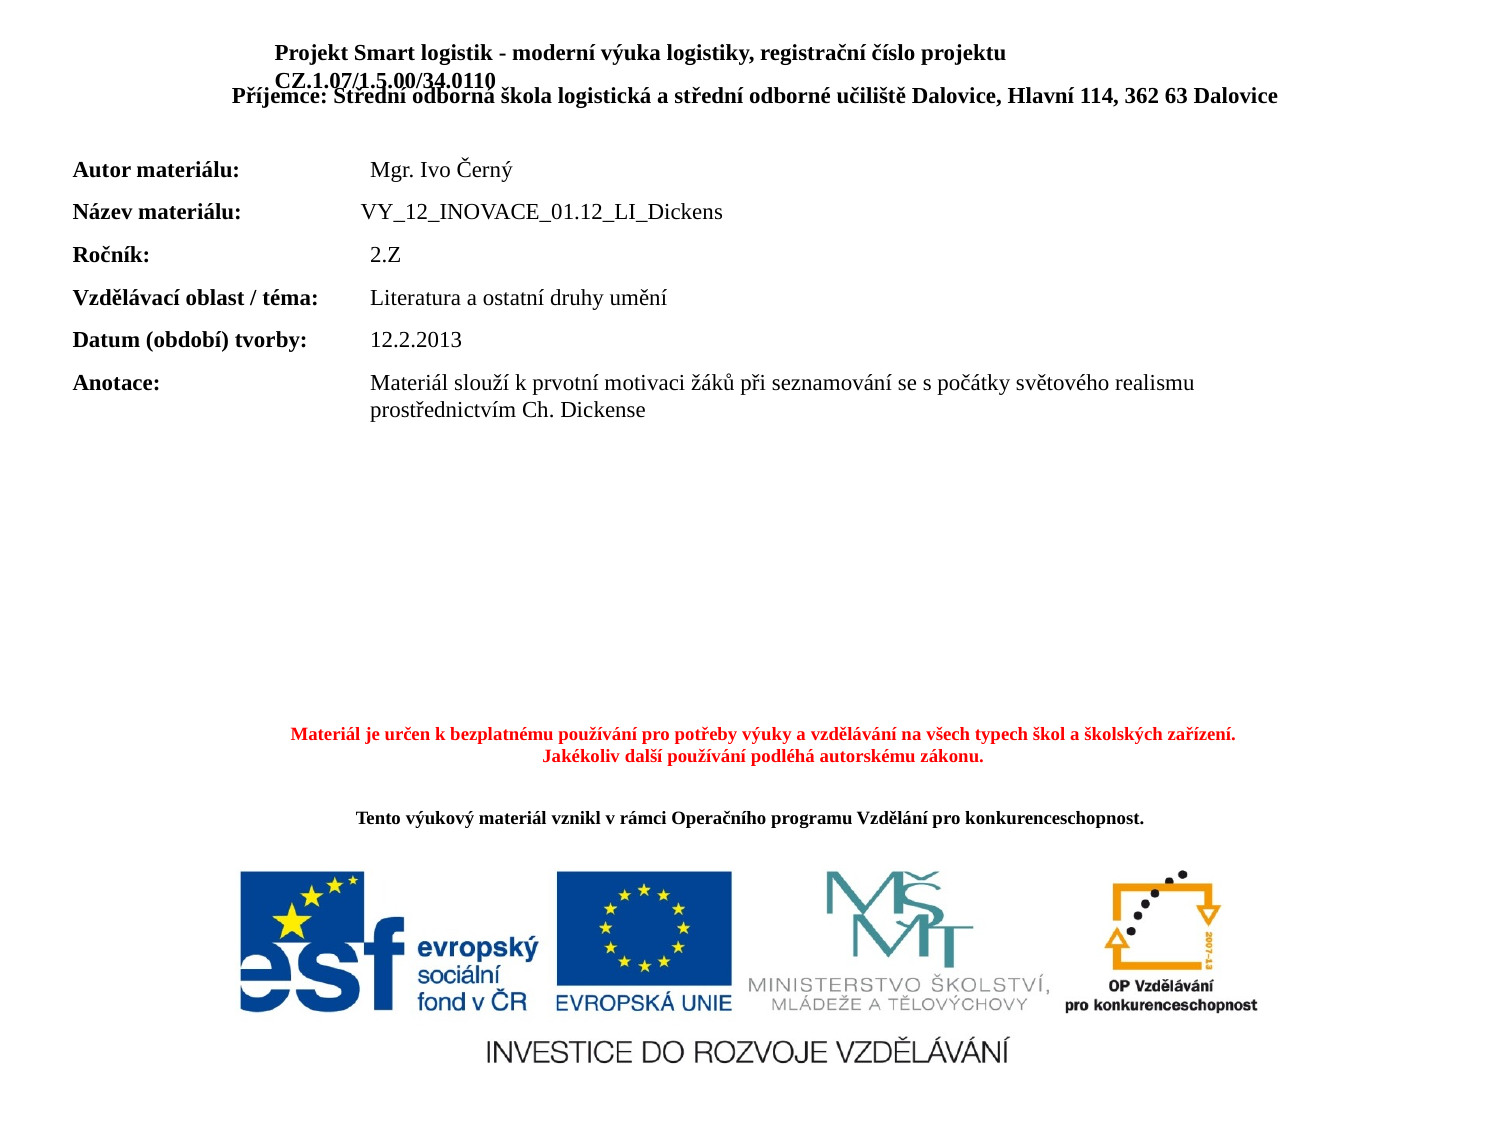

Projekt Smart logistik - moderní výuka logistiky, registrační číslo projektu CZ.1.07/1.5.00/34.0110
Příjemce: Střední odborná škola logistická a střední odborné učiliště Dalovice, Hlavní 114, 362 63 Dalovice
Autor materiálu:
Mgr. Ivo Černý
Název materiálu:
VY_12_INOVACE_01.12_LI_Dickens
Ročník:
2.Z
Vzdělávací oblast / téma:
Literatura a ostatní druhy umění
Datum (období) tvorby:
12.2.2013
Anotace:
Materiál slouží k prvotní motivaci žáků při seznamování se s počátky světového realismu prostřednictvím Ch. Dickense
Materiál je určen k bezplatnému používání pro potřeby výuky a vzdělávání na všech typech škol a školských zařízení.
Jakékoliv další používání podléhá autorskému zákonu.
Tento výukový materiál vznikl v rámci Operačního programu Vzdělání pro konkurenceschopnost.